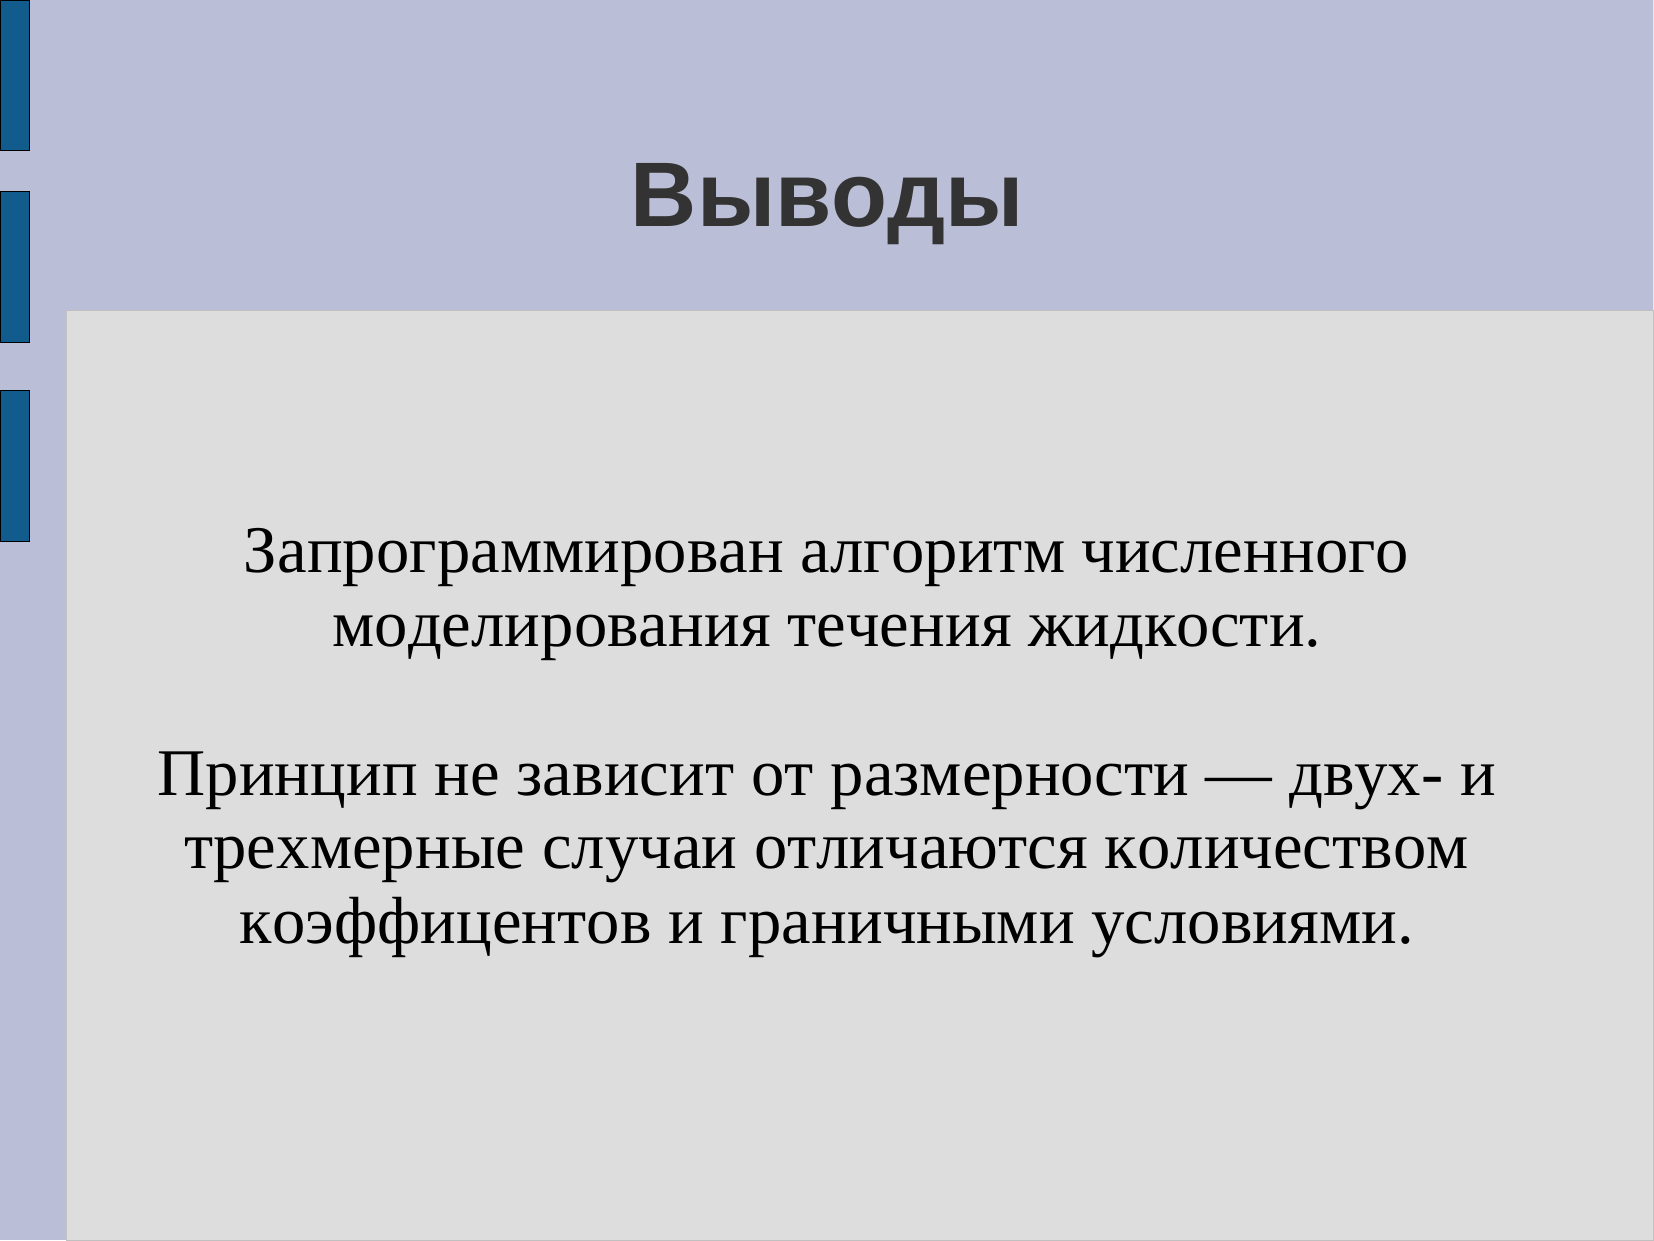

# Выводы
Запрограммирован алгоритм численного моделирования течения жидкости.
Принцип не зависит от размерности — двух- и трехмерные случаи отличаются количеством коэффицентов и граничными условиями.